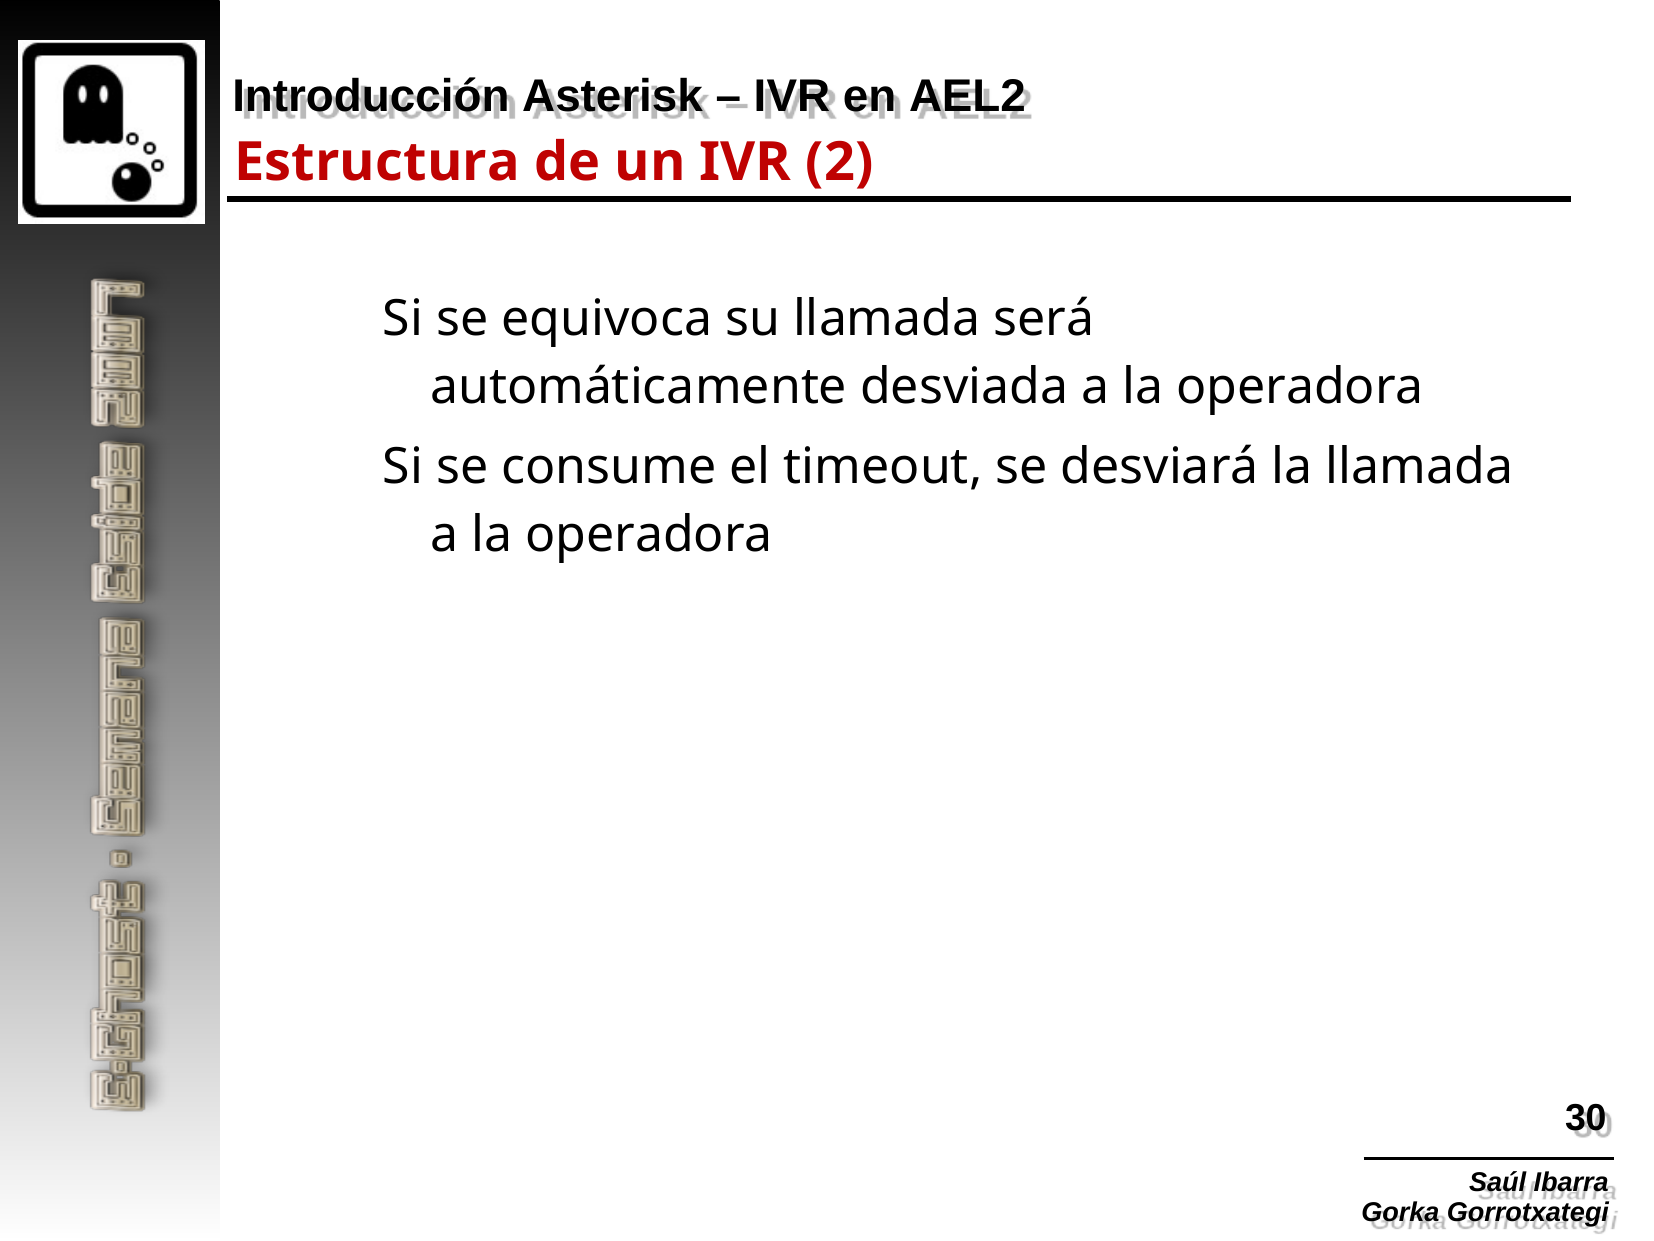

# Estructura de un IVR (2)
Si se equivoca su llamada será automáticamente desviada a la operadora
Si se consume el timeout, se desviará la llamada a la operadora